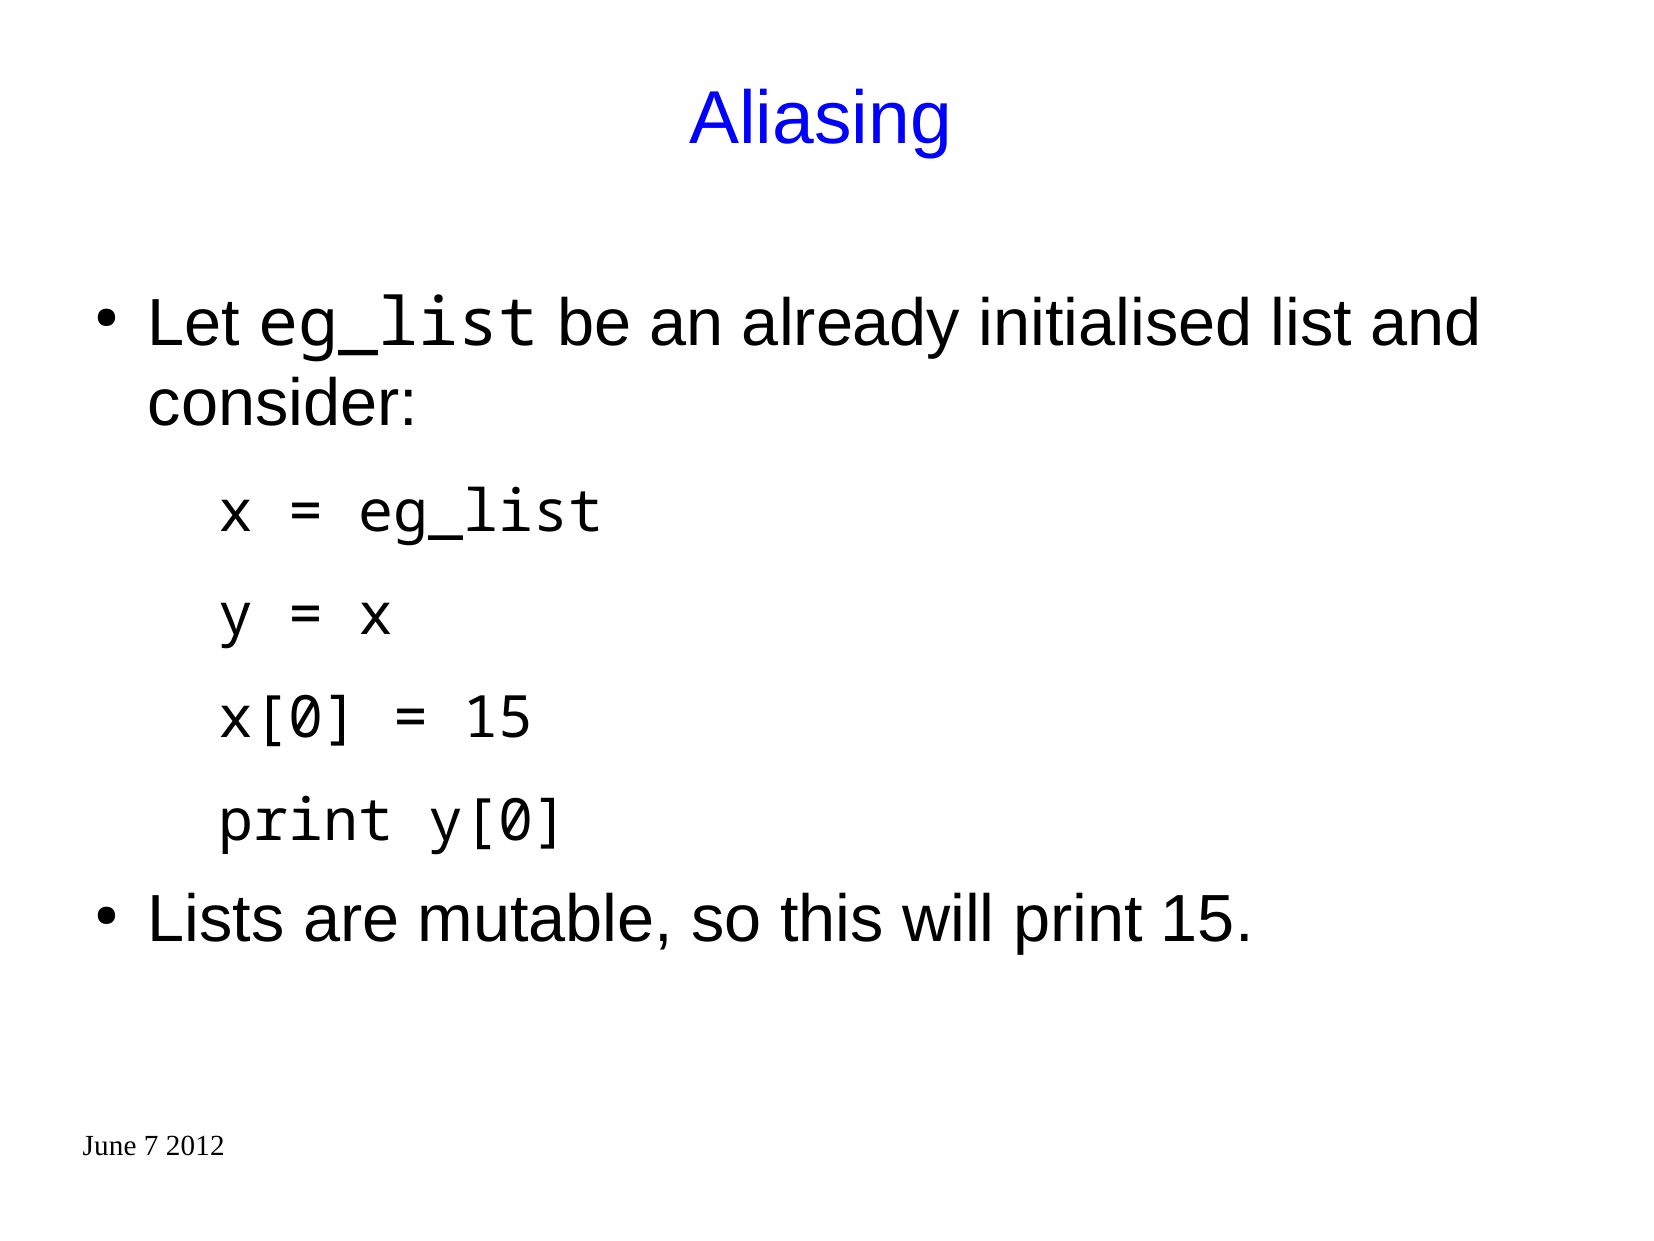

# Aliasing
Let eg_list be an already initialised list and consider:
x = eg_list
y = x
x[0] = 15
print y[0]
Lists are mutable, so this will print 15.
June 7 2012